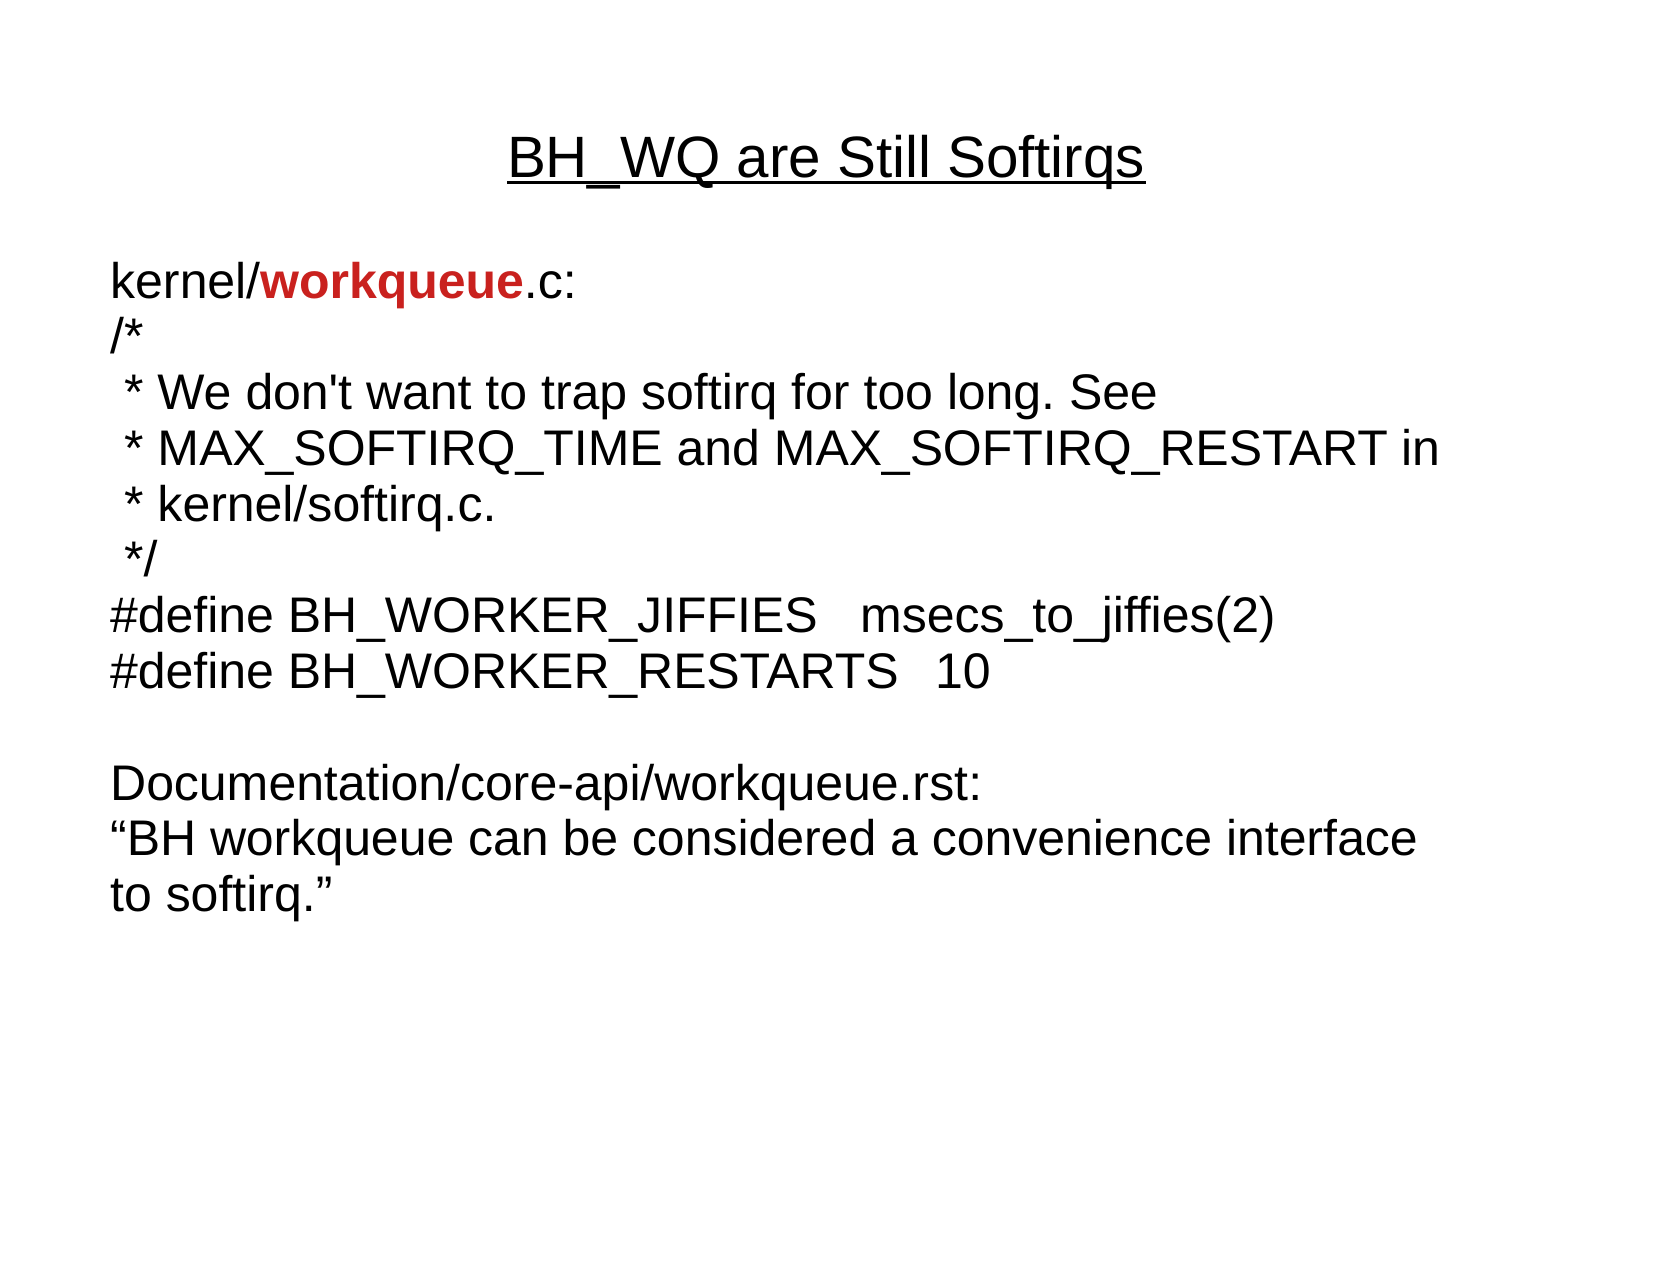

# BH_WQ are Still Softirqs
kernel/workqueue.c:
/*
 * We don't want to trap softirq for too long. See
 * MAX_SOFTIRQ_TIME and MAX_SOFTIRQ_RESTART in
 * kernel/softirq.c.
 */
#define BH_WORKER_JIFFIES	msecs_to_jiffies(2)
#define BH_WORKER_RESTARTS	10
Documentation/core-api/workqueue.rst:
“BH workqueue can be considered a convenience interface to softirq.”